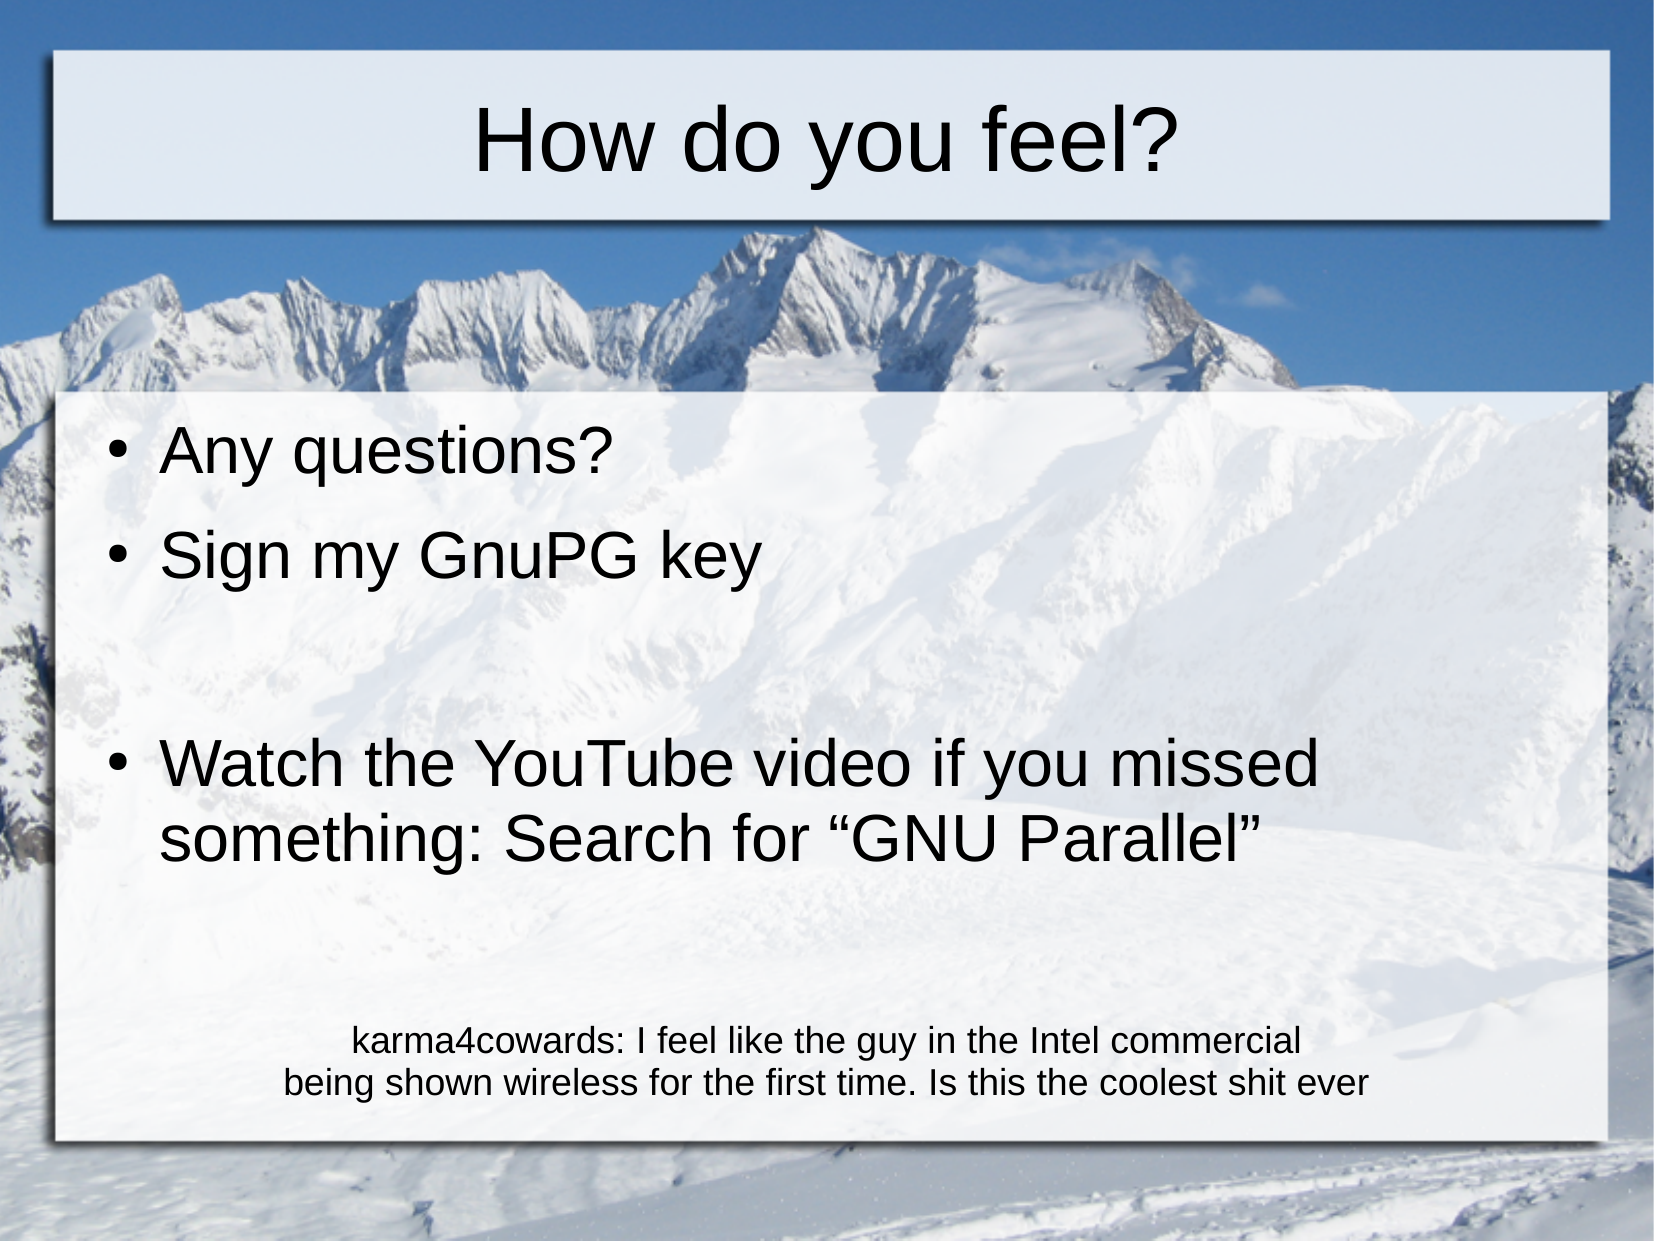

# How do you feel?
Any questions?
Sign my GnuPG key
Watch the YouTube video if you missed something: Search for “GNU Parallel”
karma4cowards: I feel like the guy in the Intel commercial
being shown wireless for the first time. Is this the coolest shit ever